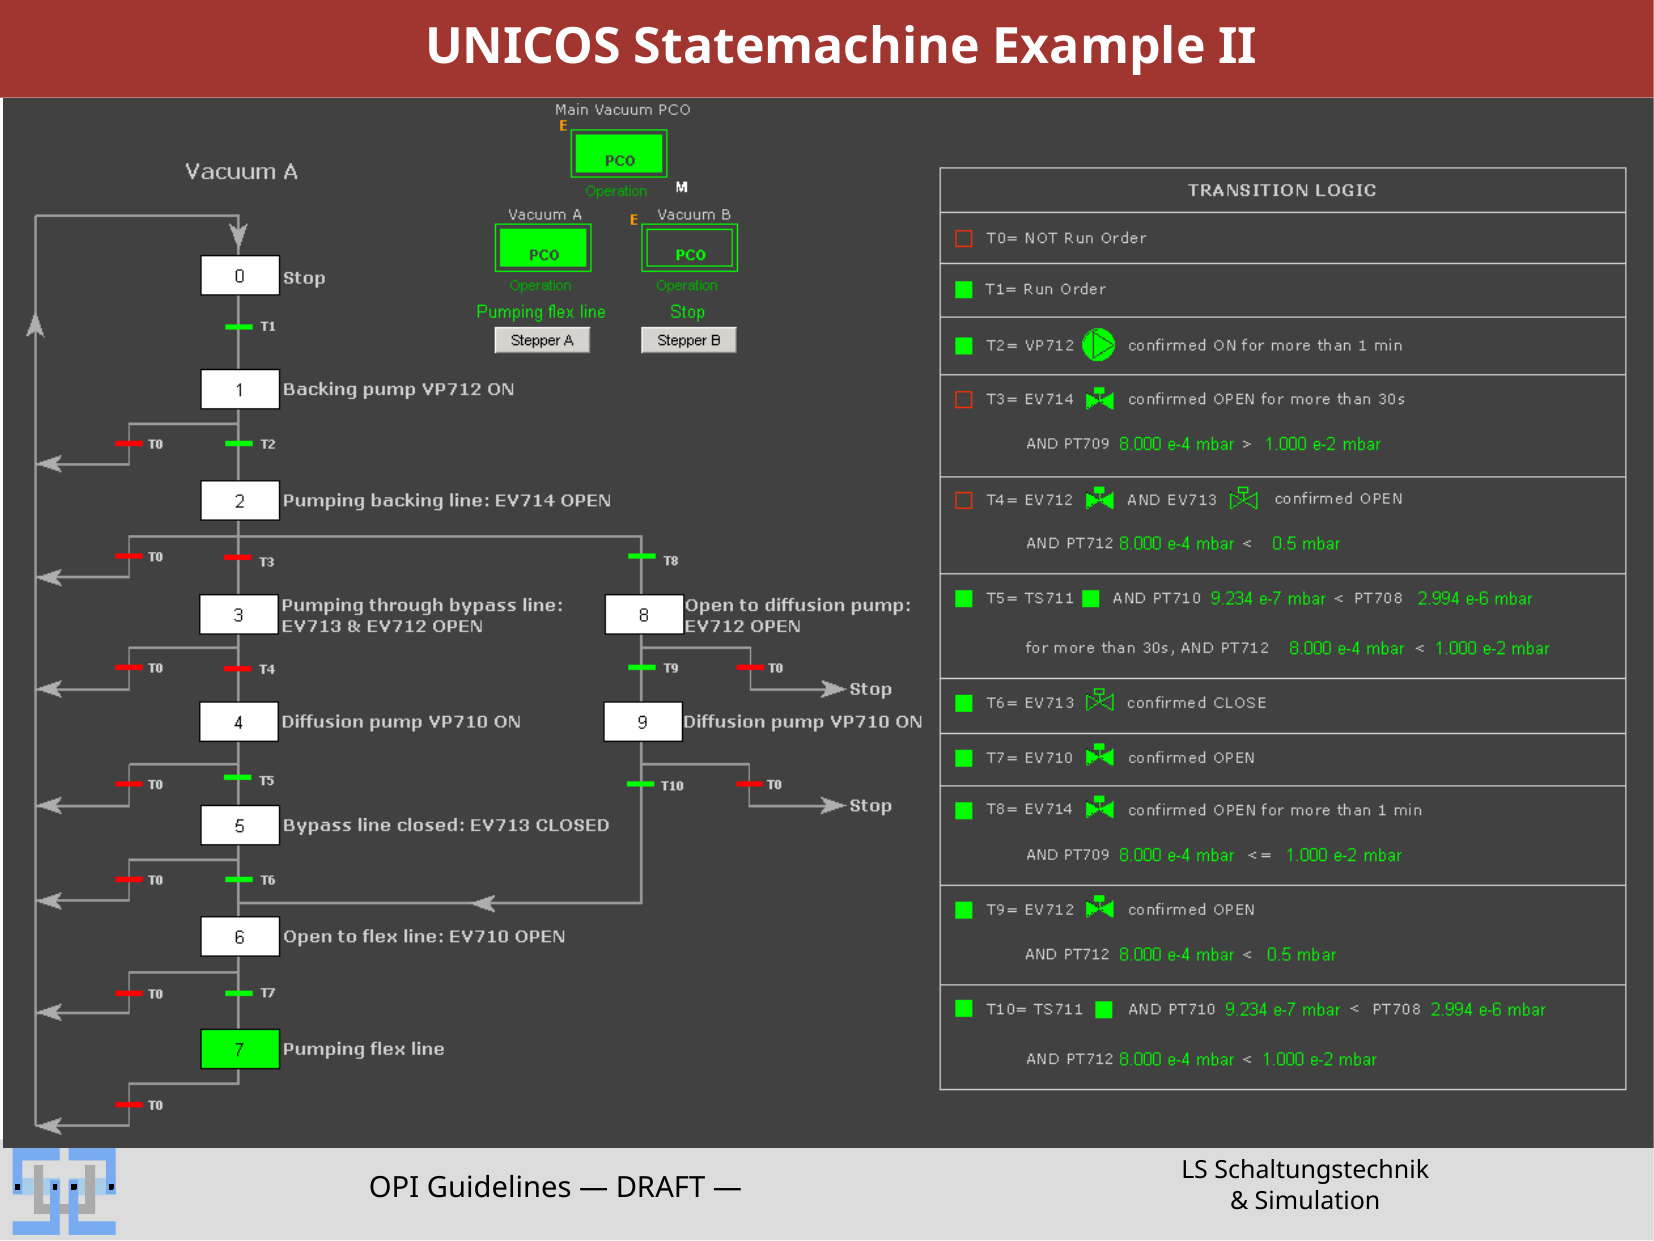

# UNICOS Statemachine Example II
OPI Guidelines — DRAFT —